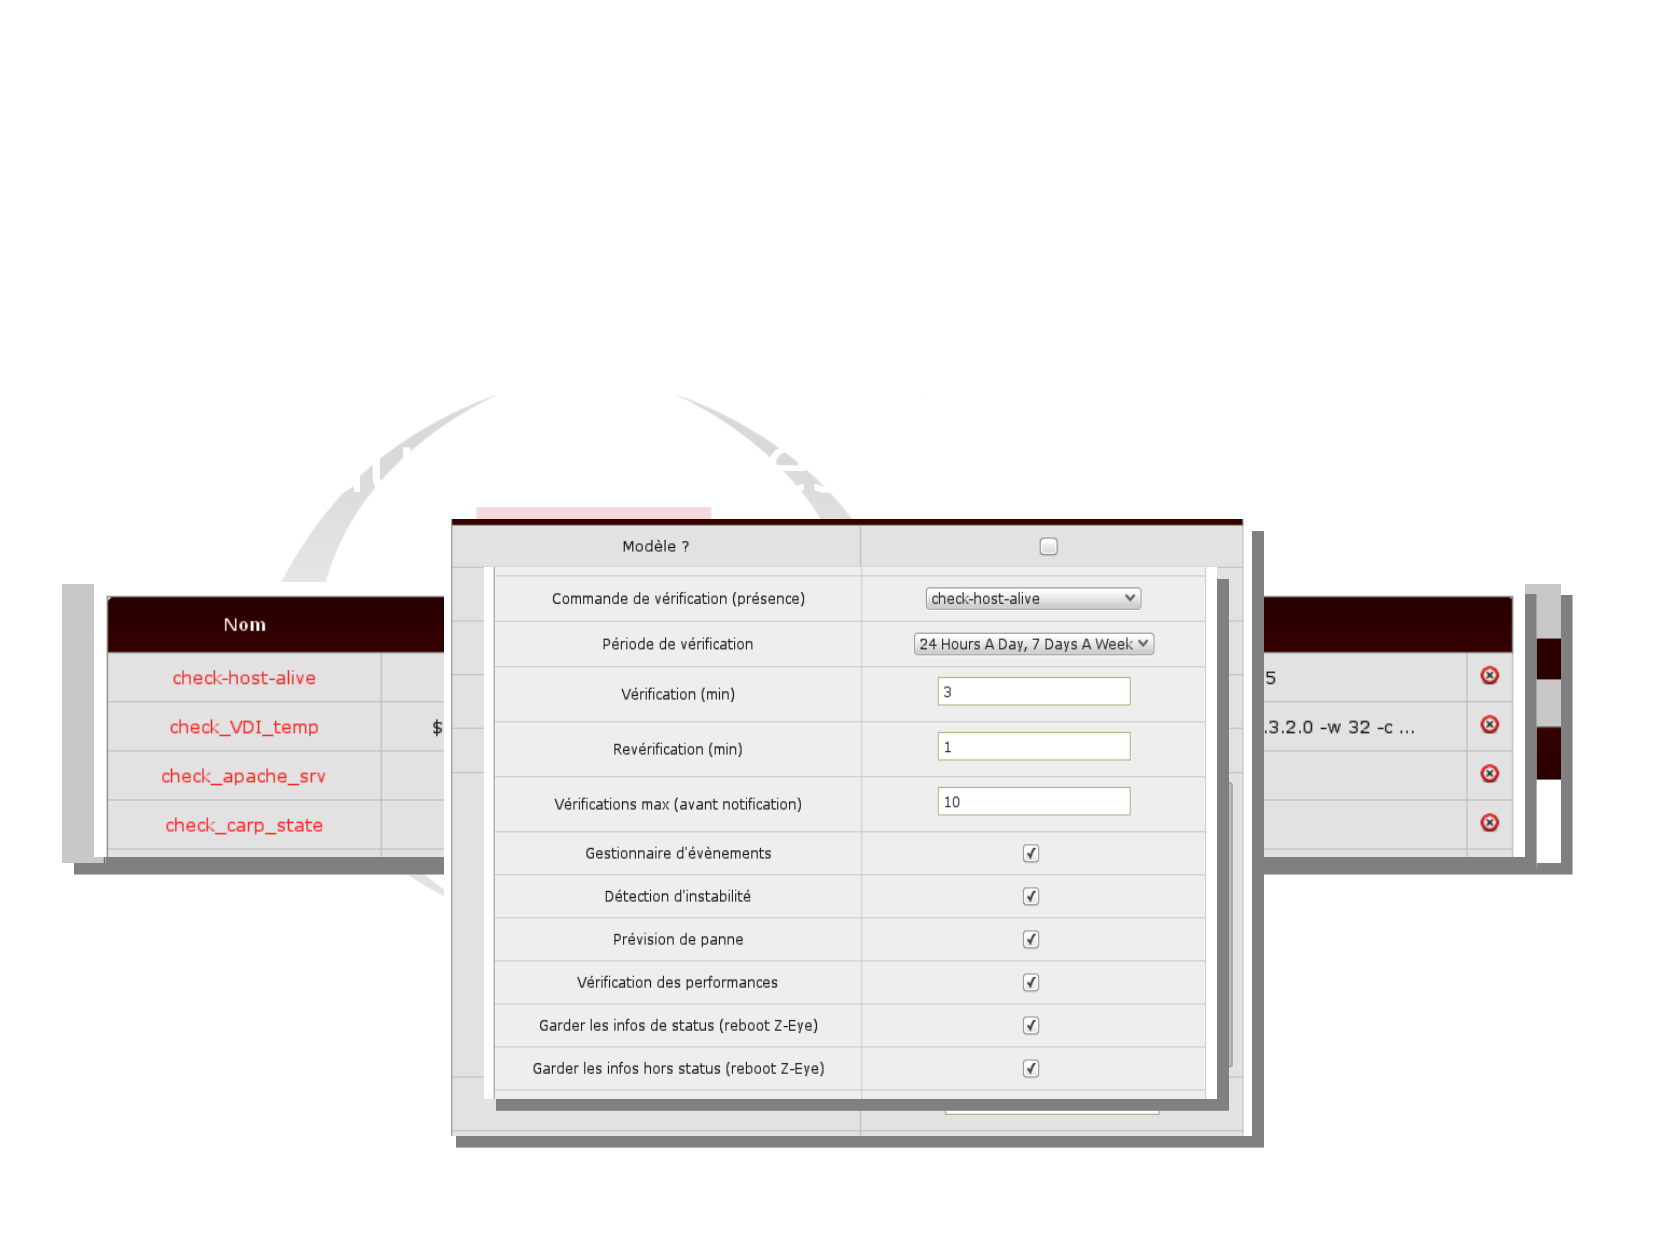

# Monitoring système
Supervision d'hôtes, équipements réseau et services